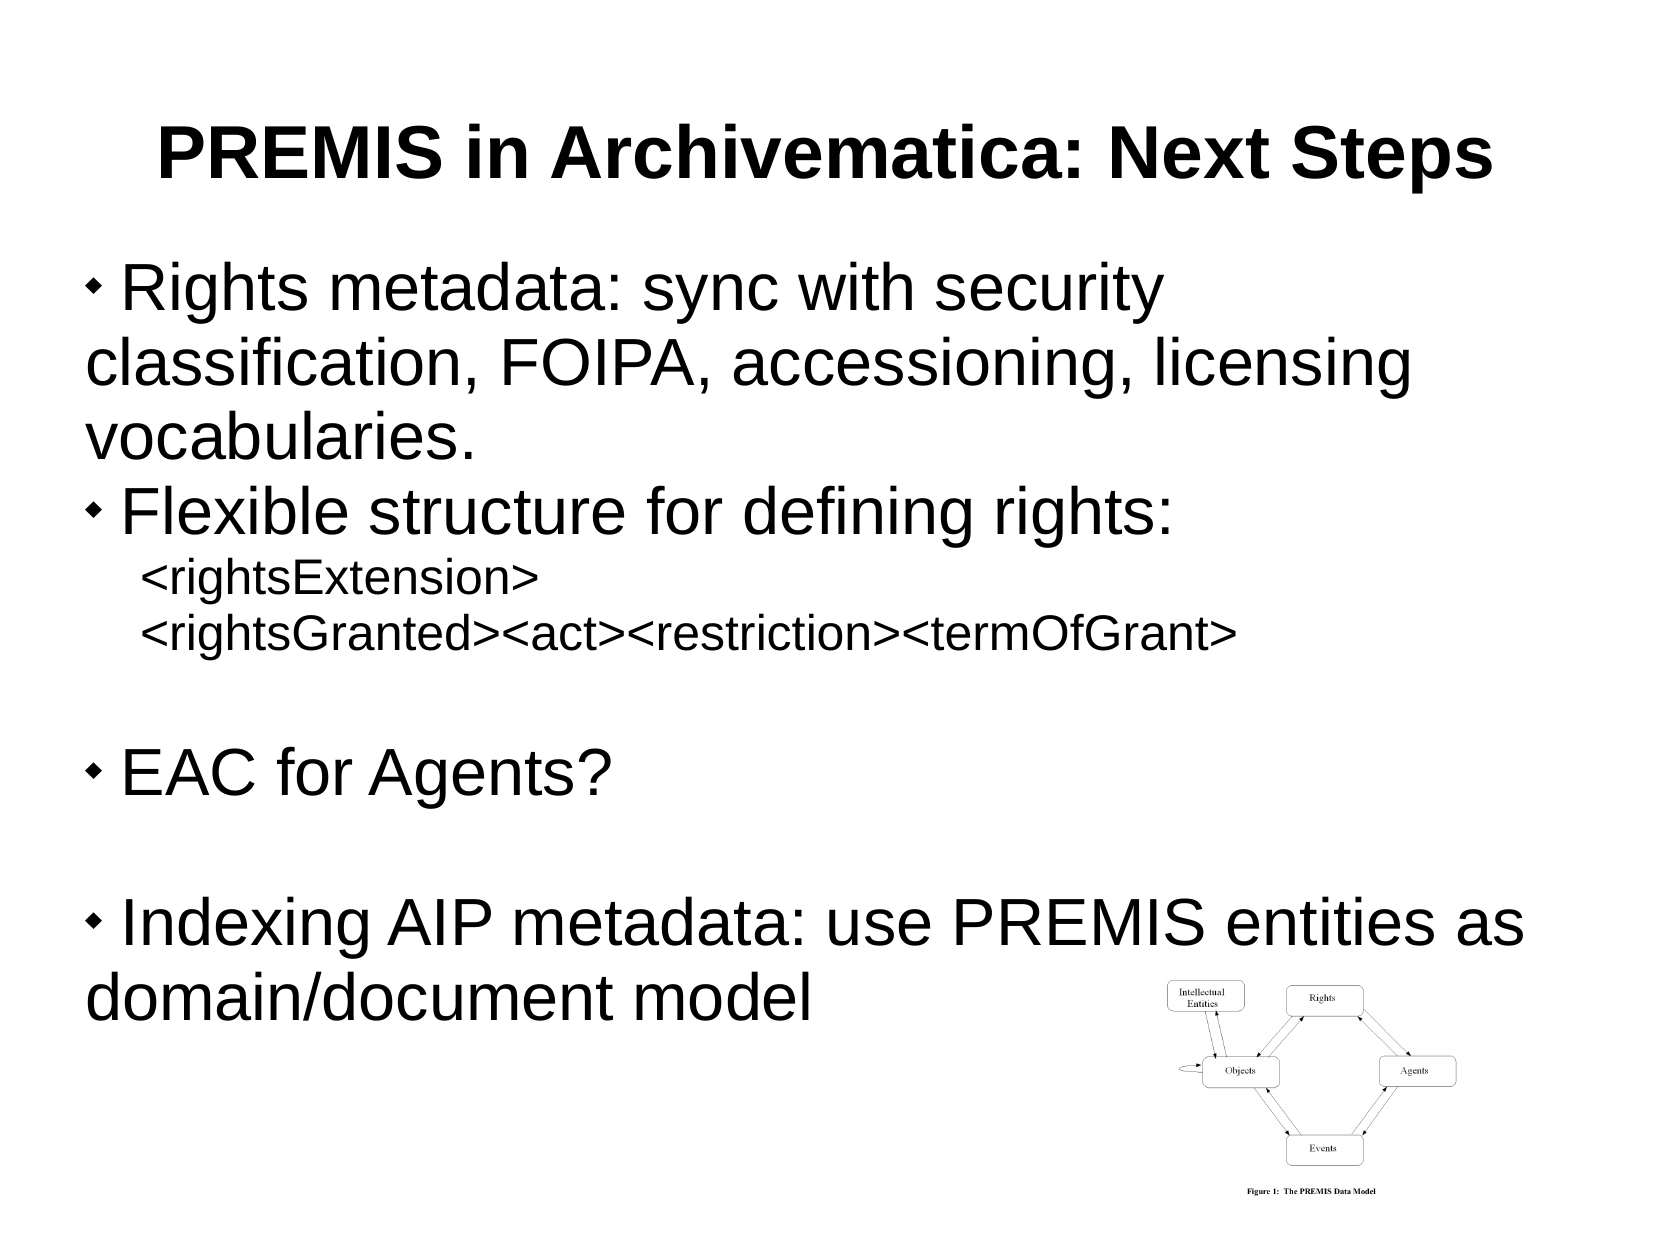

# PREMIS in Archivematica: Next Steps
 Rights metadata: sync with security classification, FOIPA, accessioning, licensing vocabularies.
 Flexible structure for defining rights:
 <rightsExtension>
 <rightsGranted><act><restriction><termOfGrant>
 EAC for Agents?
 Indexing AIP metadata: use PREMIS entities as domain/document model